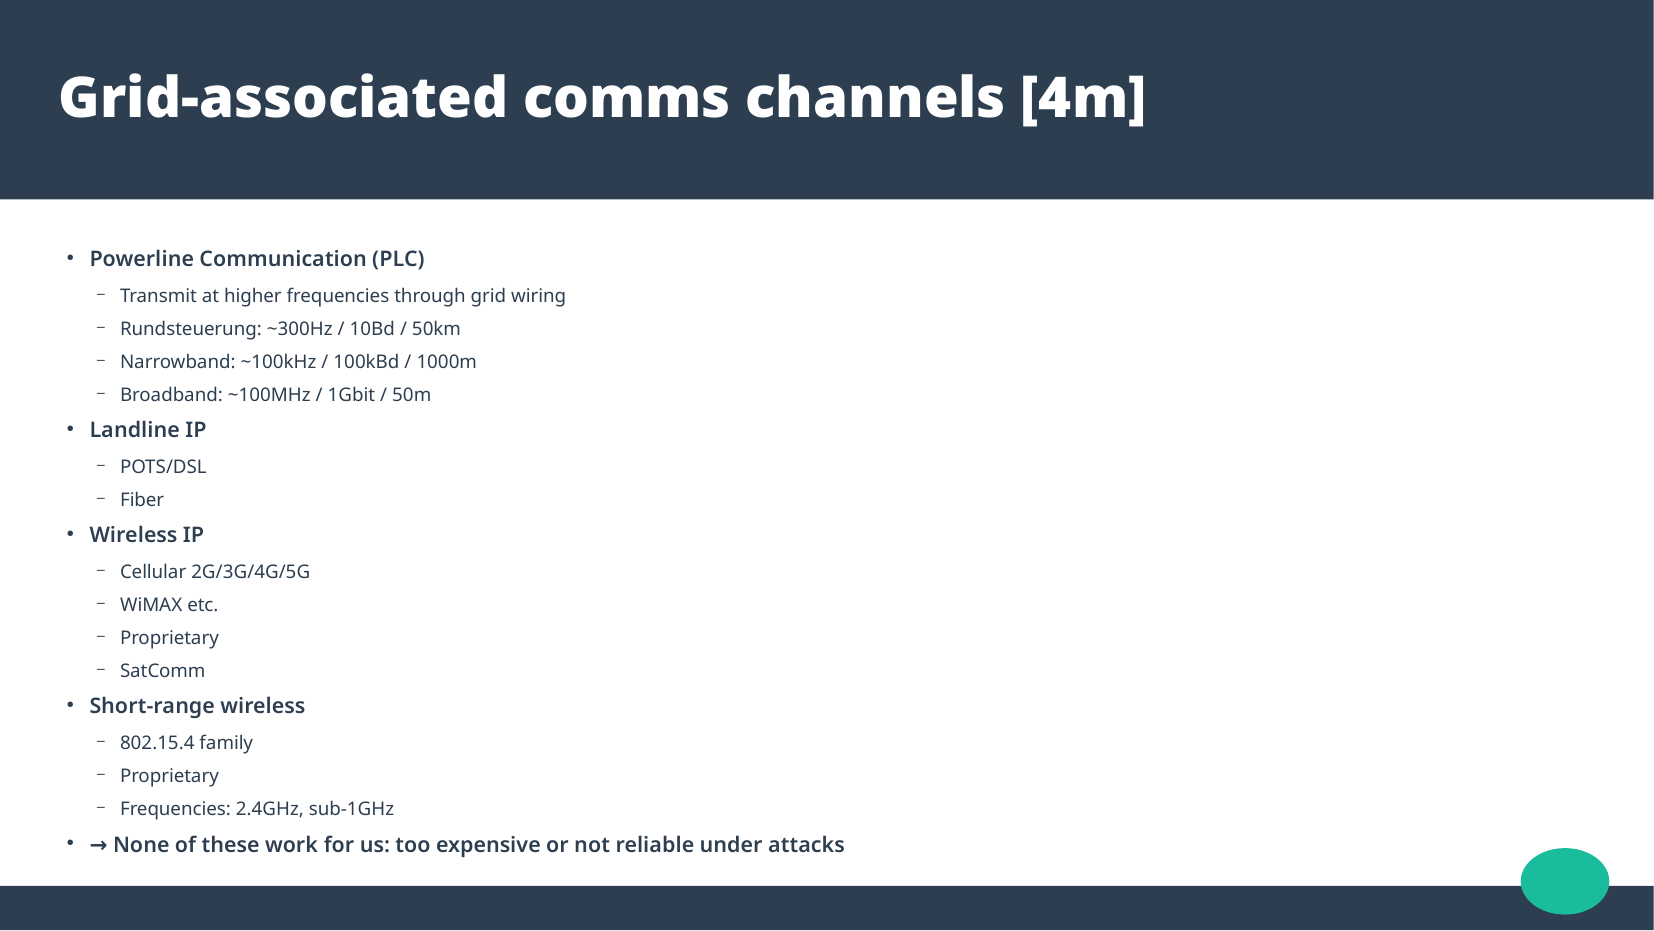

# Grid-associated comms channels [4m]
Powerline Communication (PLC)
Transmit at higher frequencies through grid wiring
Rundsteuerung: ~300Hz / 10Bd / 50km
Narrowband: ~100kHz / 100kBd / 1000m
Broadband: ~100MHz / 1Gbit / 50m
Landline IP
POTS/DSL
Fiber
Wireless IP
Cellular 2G/3G/4G/5G
WiMAX etc.
Proprietary
SatComm
Short-range wireless
802.15.4 family
Proprietary
Frequencies: 2.4GHz, sub-1GHz
→ None of these work for us: too expensive or not reliable under attacks